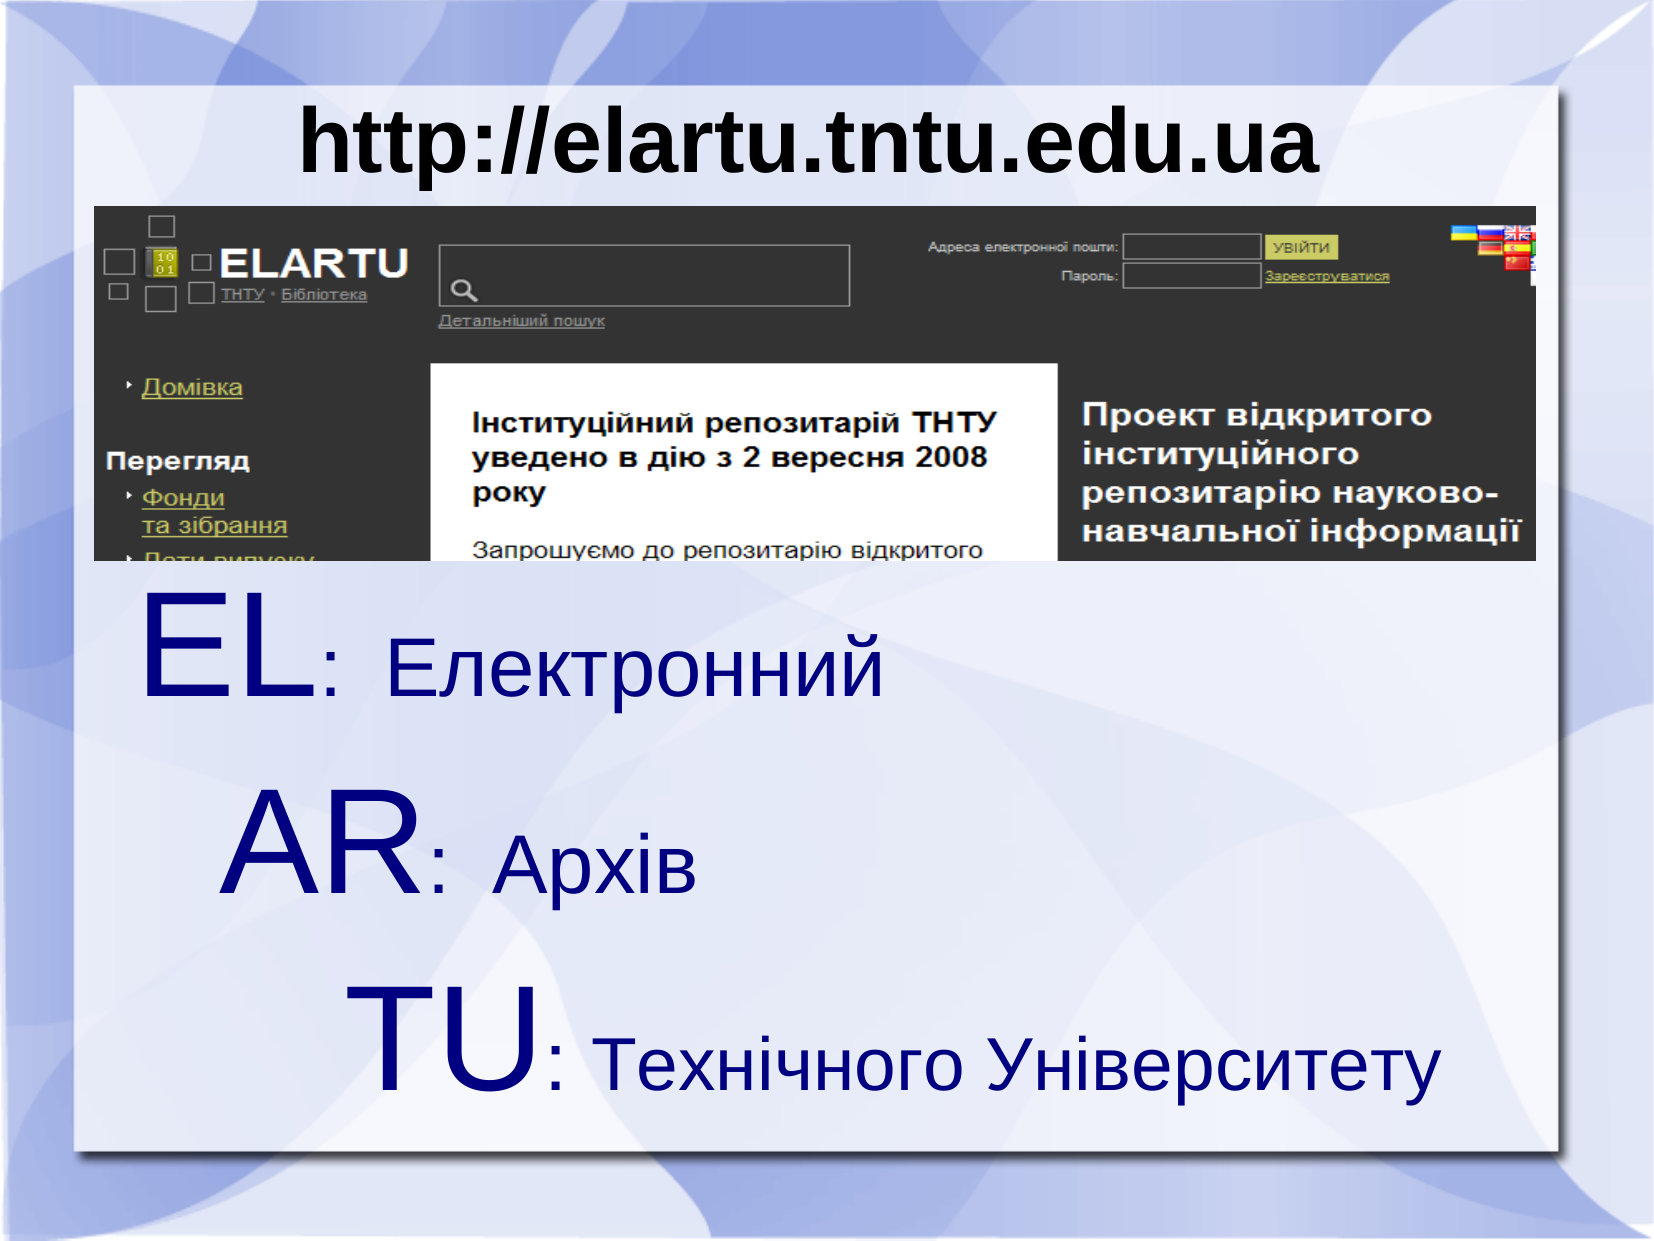

# http://elartu.tntu.edu.ua
EL: Електронний
 AR: Архів
 TU: Технічного Університету